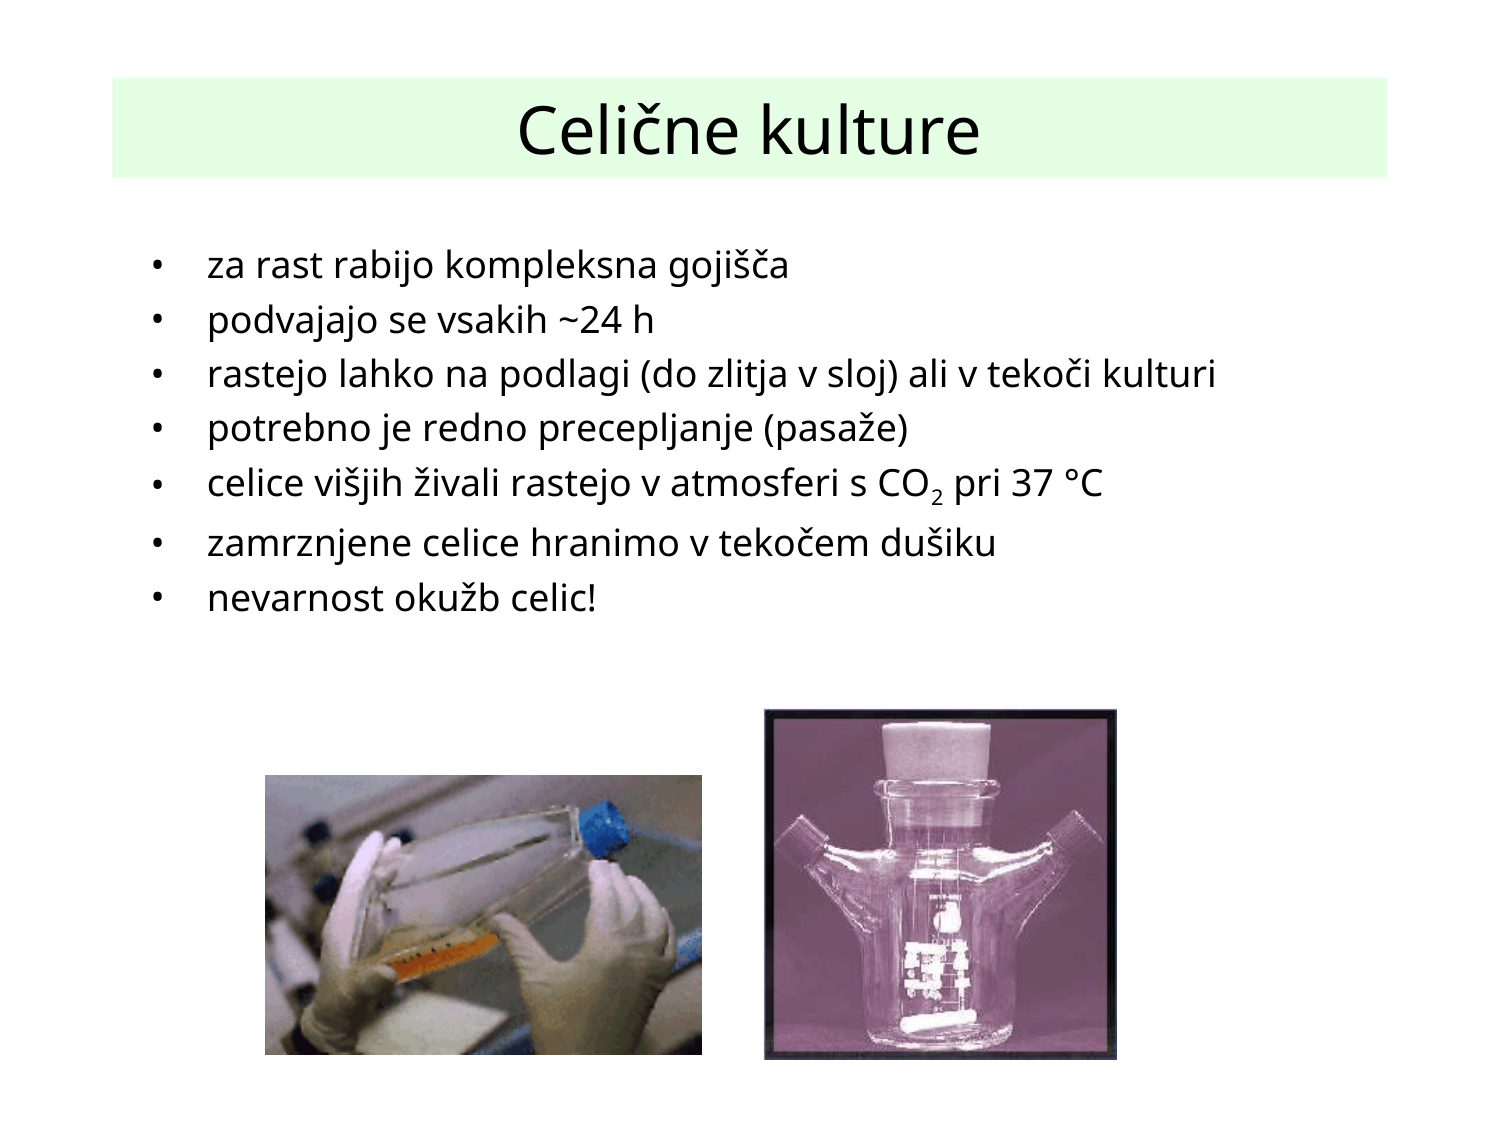

# Celične kulture
za rast rabijo kompleksna gojišča
podvajajo se vsakih ~24 h
rastejo lahko na podlagi (do zlitja v sloj) ali v tekoči kulturi
potrebno je redno precepljanje (pasaže)
celice višjih živali rastejo v atmosferi s CO2 pri 37 °C
zamrznjene celice hranimo v tekočem dušiku
nevarnost okužb celic!